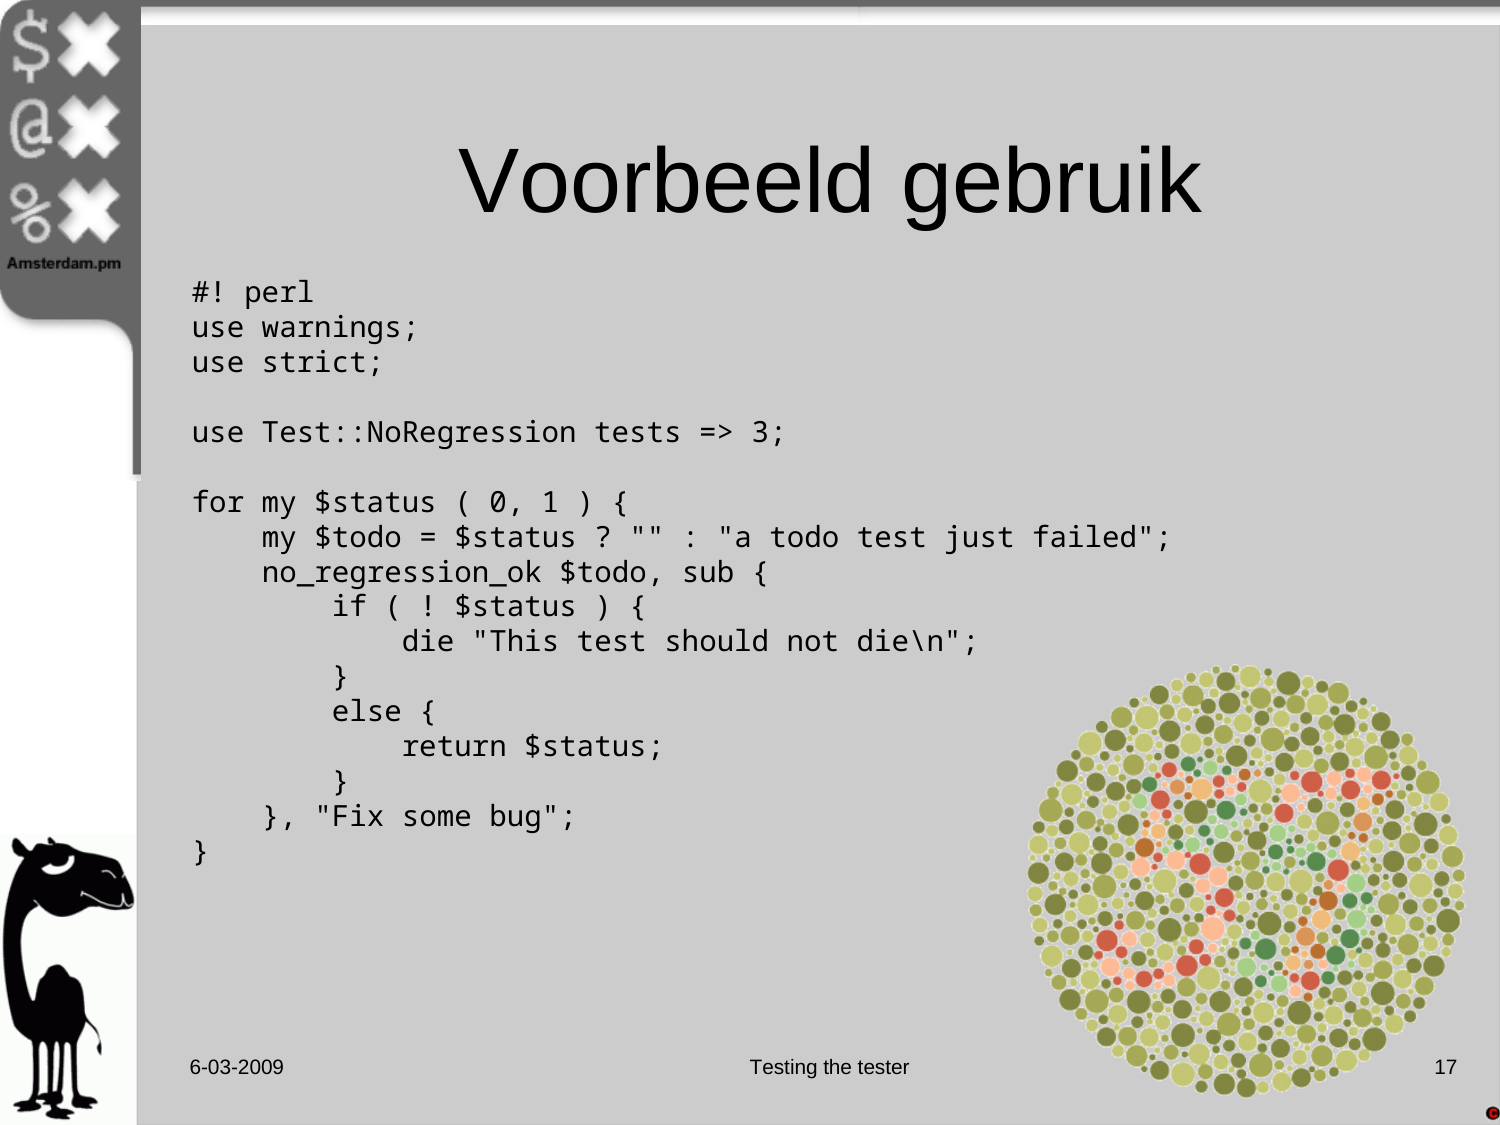

# Voorbeeld gebruik
#! perl
use warnings;
use strict;
use Test::NoRegression tests => 3;
for my $status ( 0, 1 ) {
 my $todo = $status ? "" : "a todo test just failed";
 no_regression_ok $todo, sub {
 if ( ! $status ) {
 die "This test should not die\n";
 }
 else {
 return $status;
 }
 }, "Fix some bug";
}
6-03-2009
Testing the tester
17